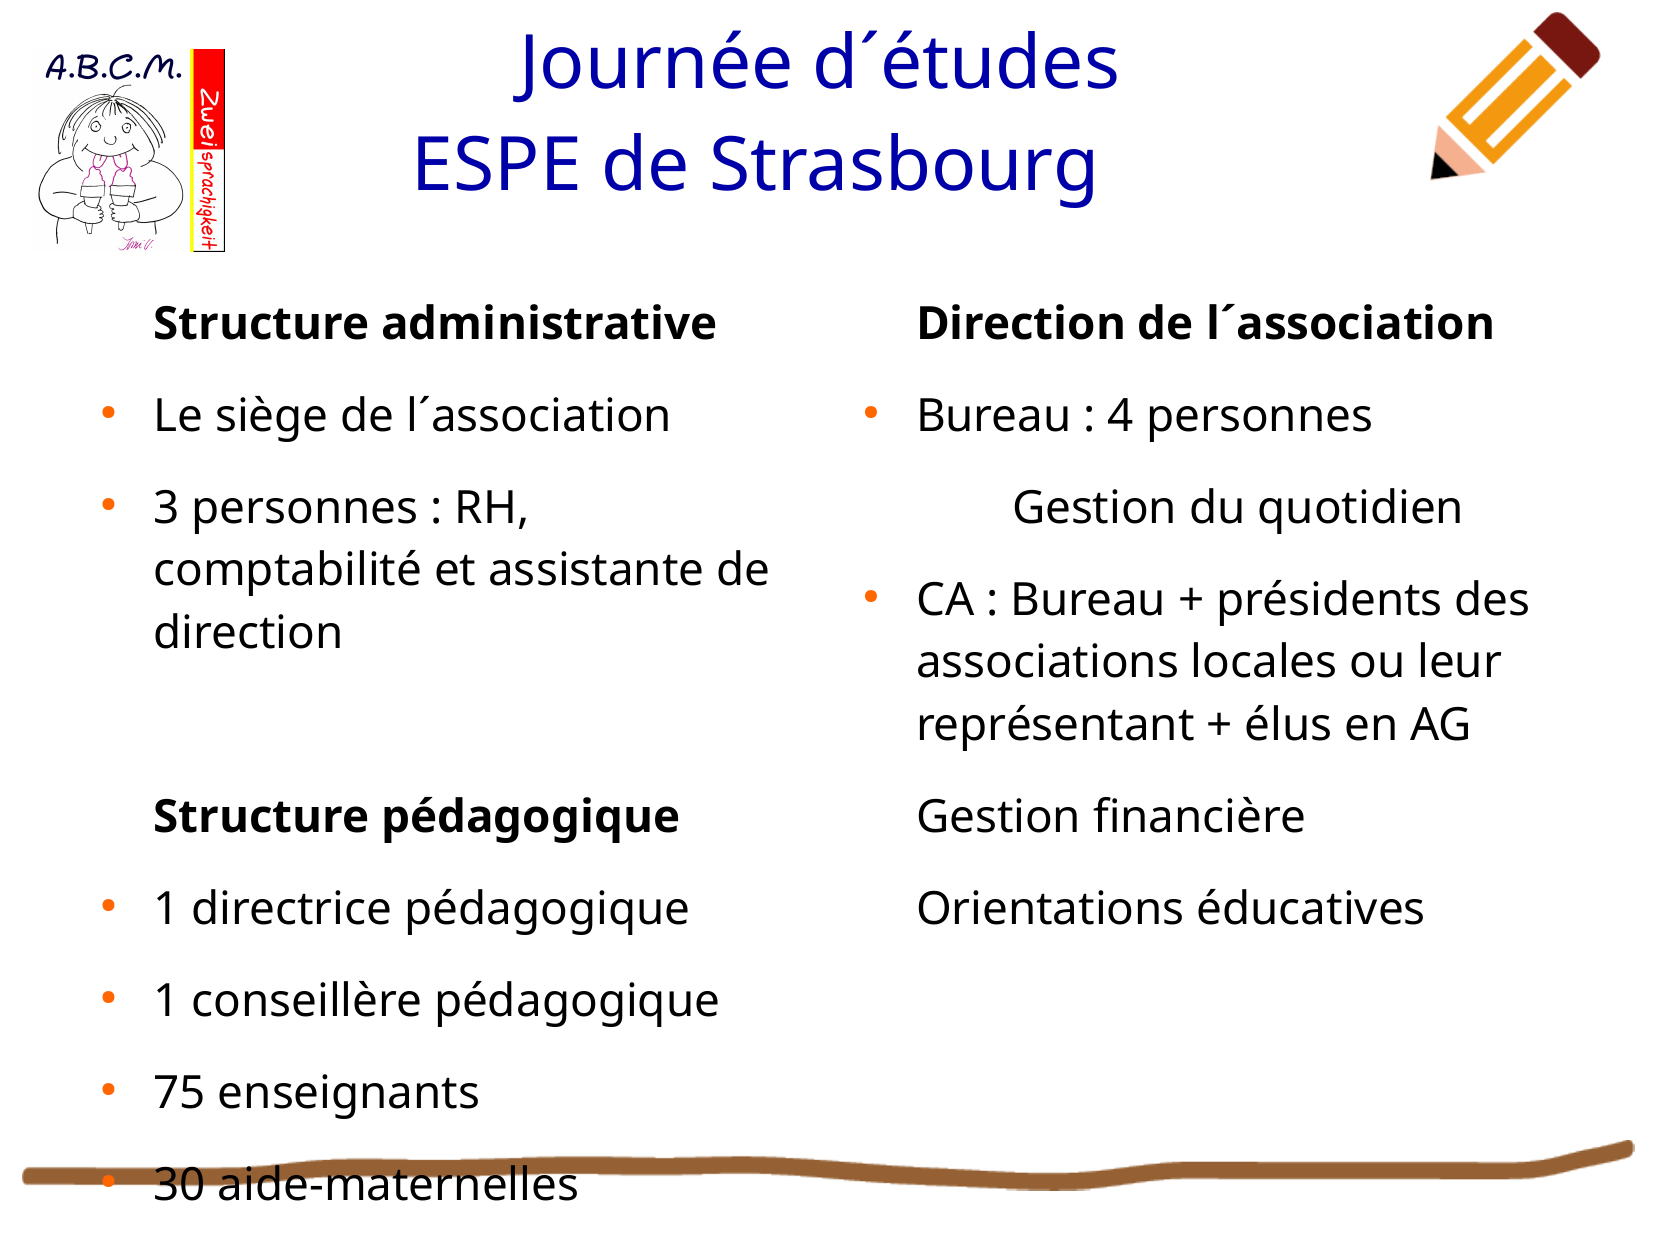

# Journée d´études ESPE de Strasbourg
Structure administrative
Le siège de l´association
3 personnes : RH, comptabilité et assistante de direction
Structure pédagogique
1 directrice pédagogique
1 conseillère pédagogique
75 enseignants
30 aide-maternelles
Direction de l´association
Bureau : 4 personnes
 Gestion du quotidien
CA : Bureau + présidents des associations locales ou leur représentant + élus en AG
Gestion financière
Orientations éducatives